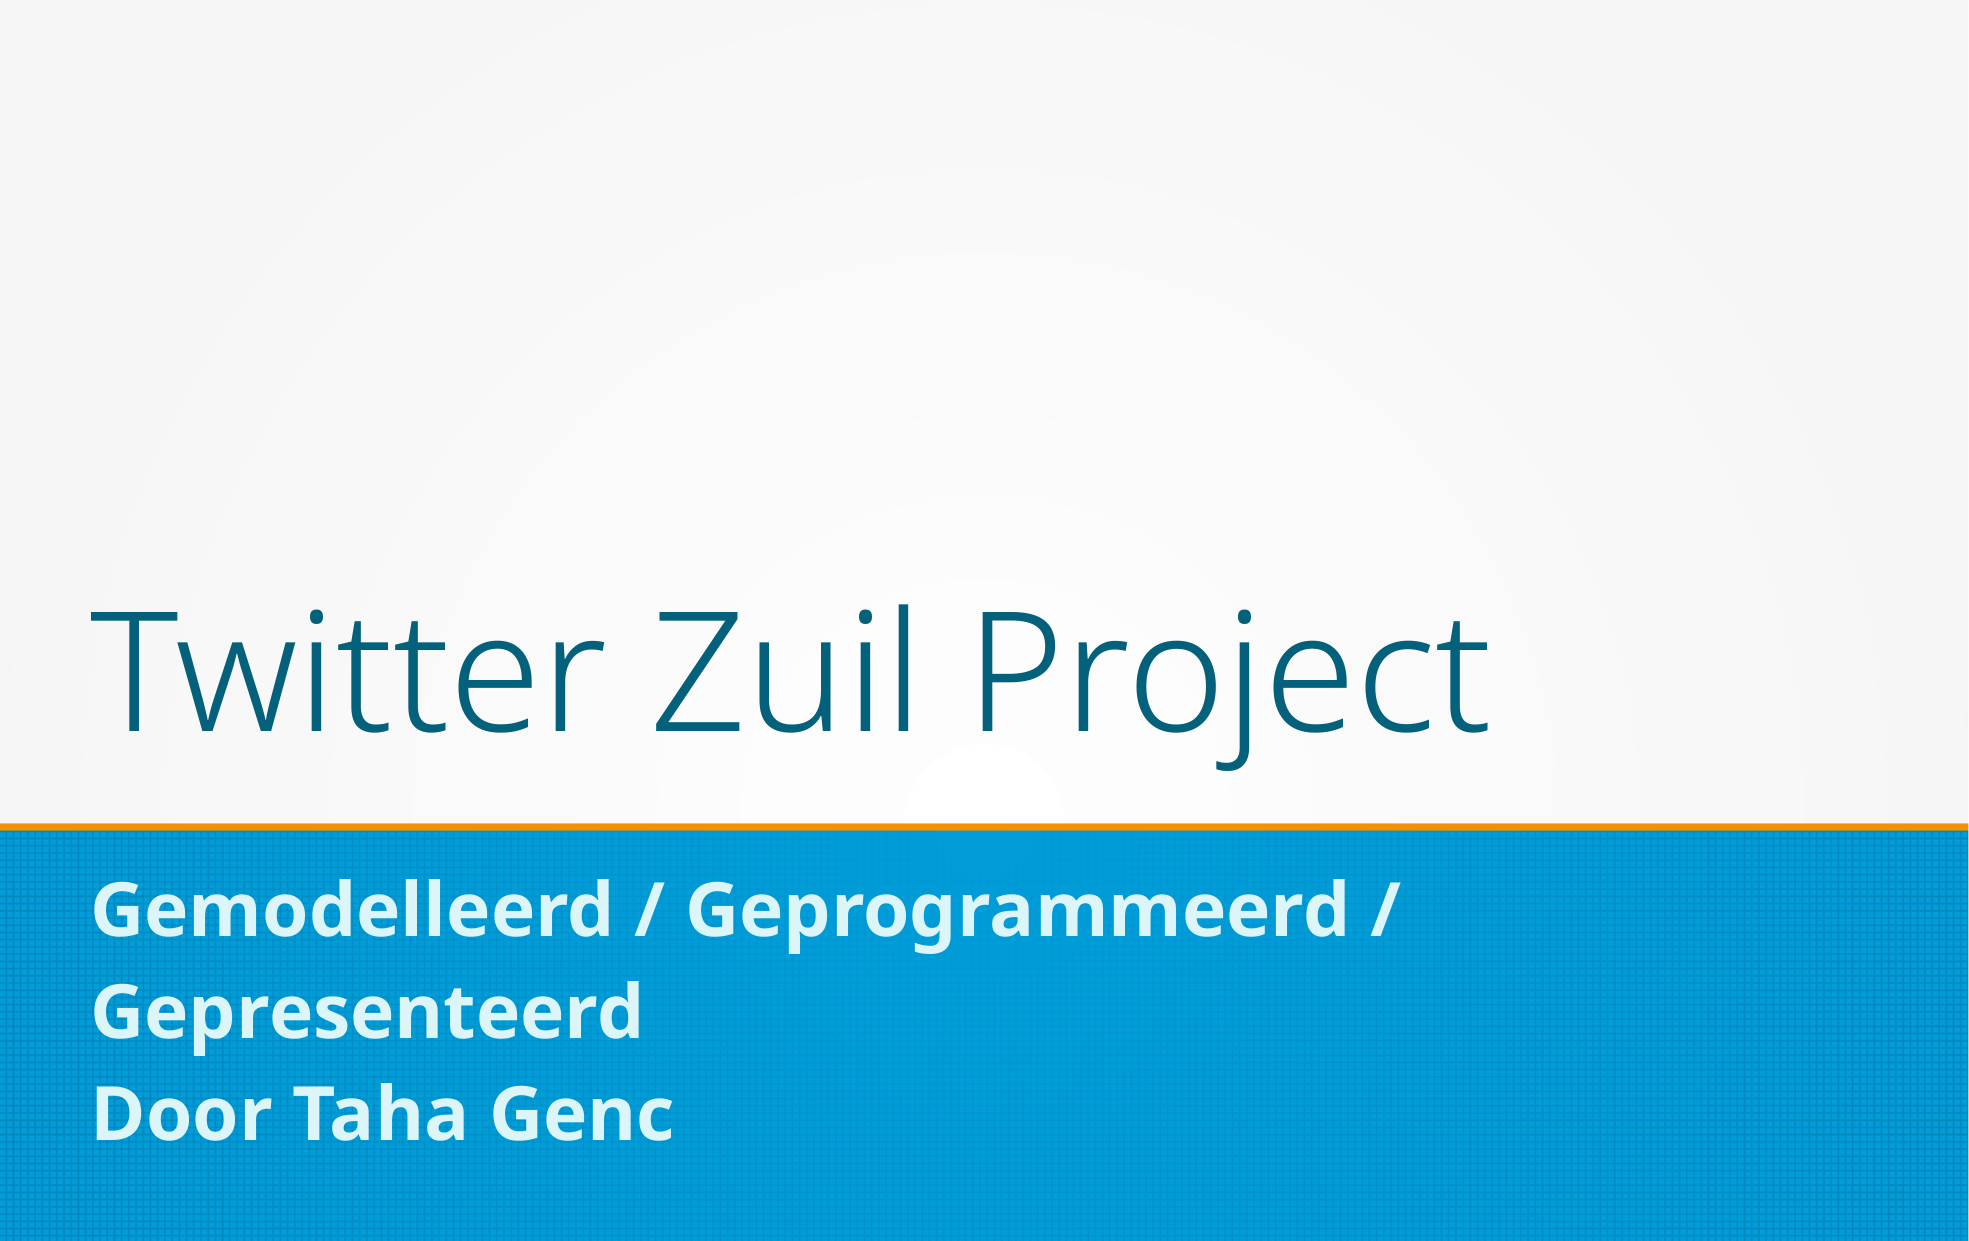

# Twitter Zuil Project
Gemodelleerd / Geprogrammeerd / Gepresenteerd
Door Taha Genc